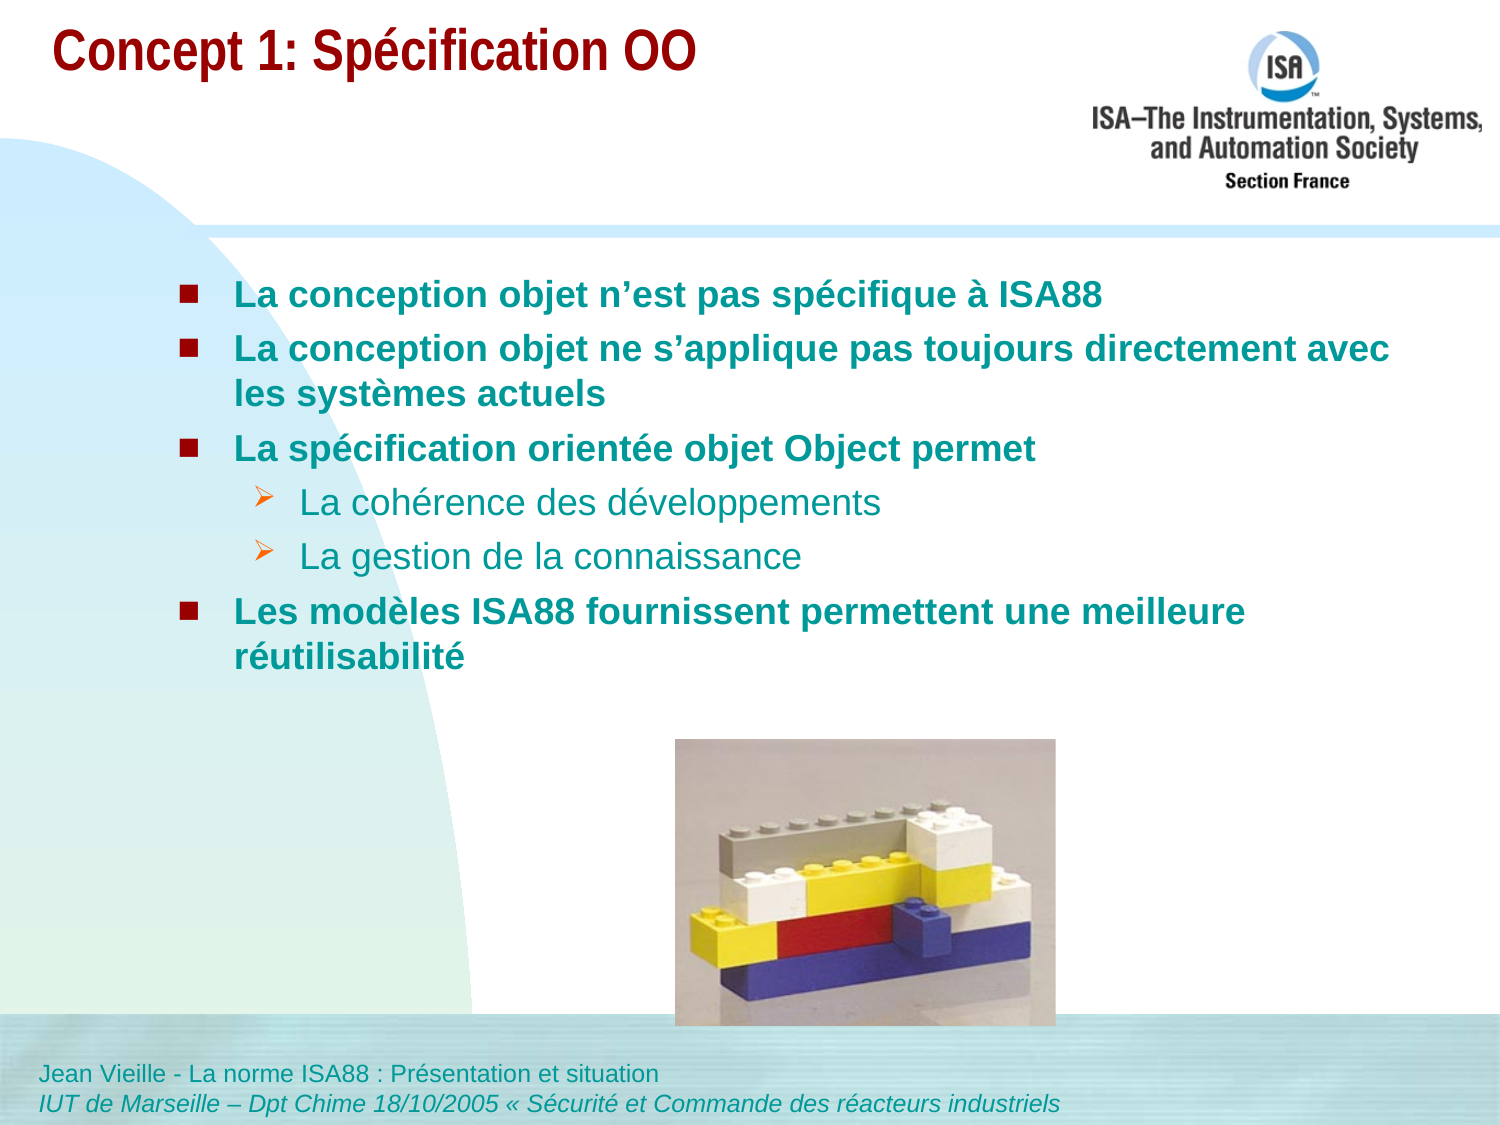

# Concept 1: Spécification OO
La conception objet n’est pas spécifique à ISA88
La conception objet ne s’applique pas toujours directement avec les systèmes actuels
La spécification orientée objet Object permet
La cohérence des développements
La gestion de la connaissance
Les modèles ISA88 fournissent permettent une meilleure réutilisabilité